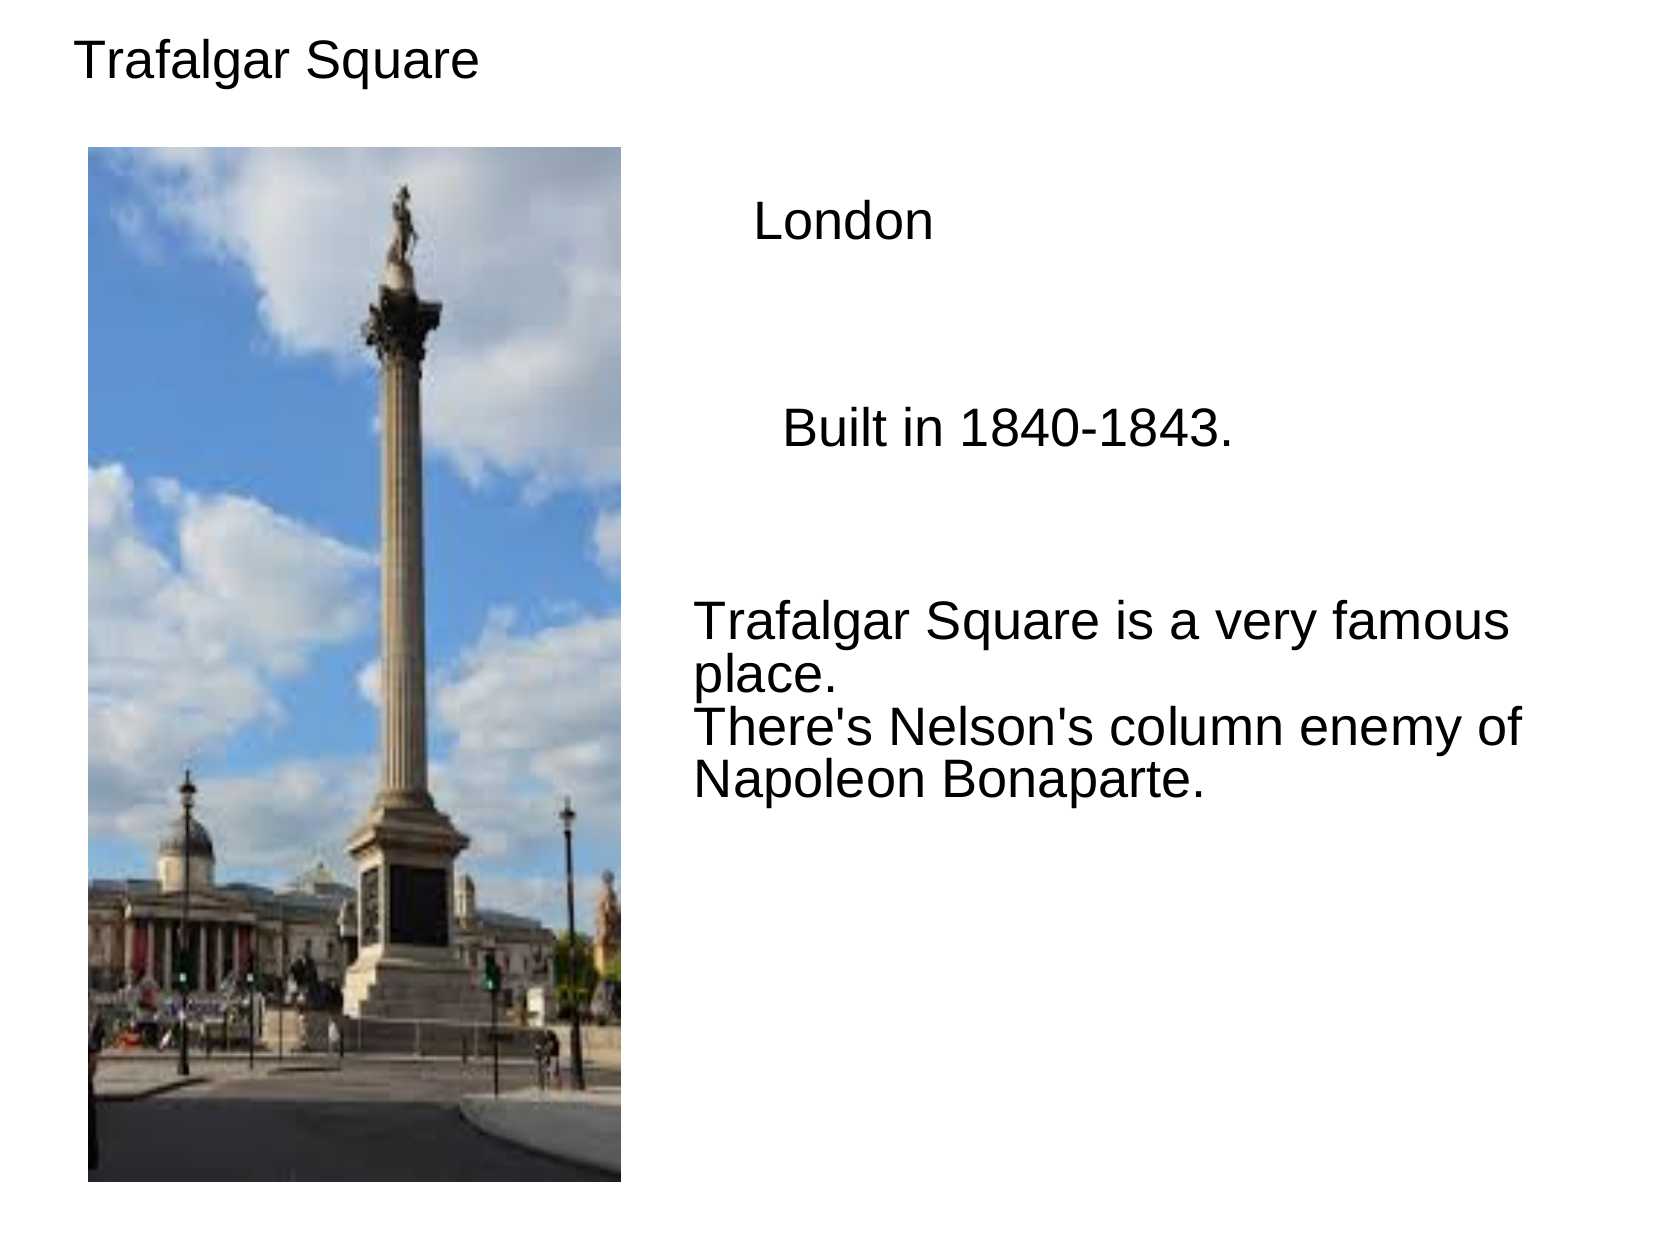

Trafalgar Square
London
Built in 1840-1843.
Trafalgar Square is a very famous place.
There's Nelson's column enemy of Napoleon Bonaparte.